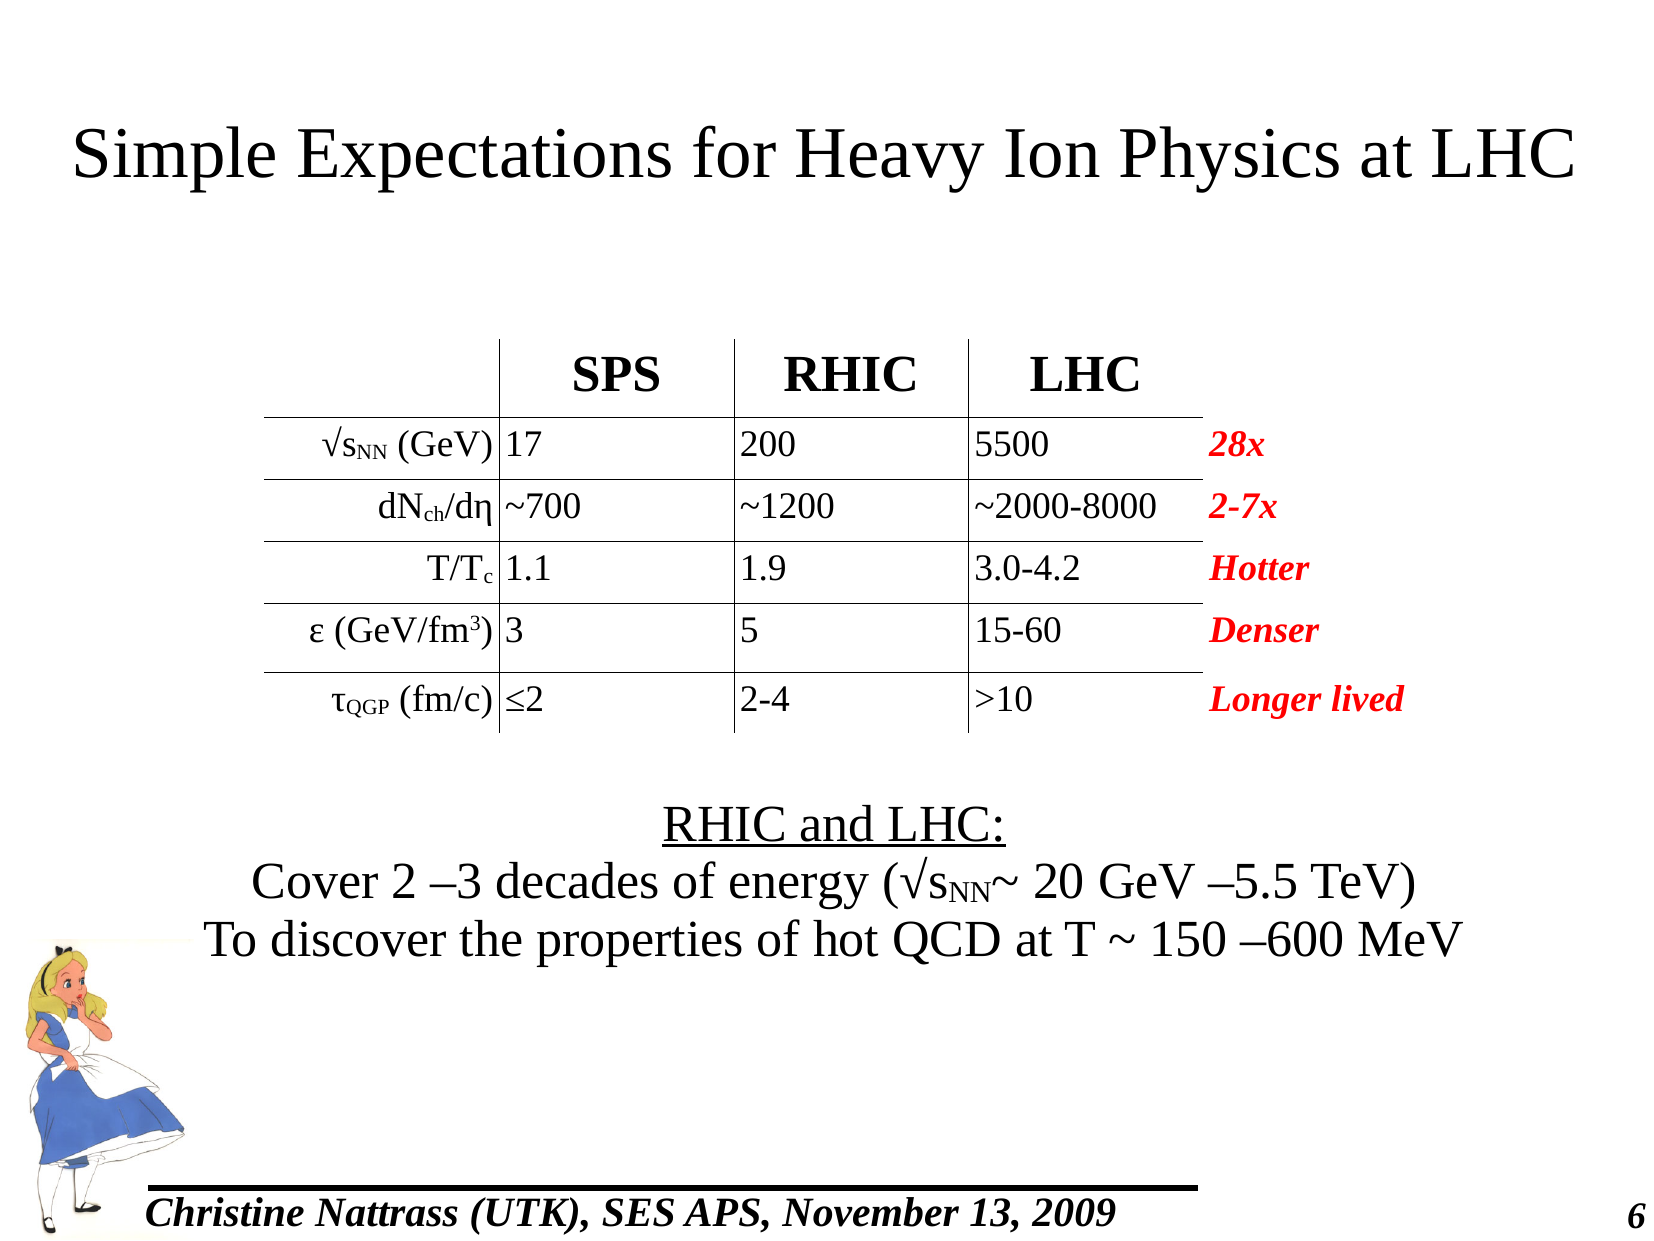

# Simple Expectations for Heavy Ion Physics at LHC
| | SPS | RHIC | LHC | |
| --- | --- | --- | --- | --- |
| √sNN (GeV) | 17 | 200 | 5500 | 28x |
| dNch/dη | ~700 | ~1200 | ~2000-8000 | 2-7x |
| T/Tc | 1.1 | 1.9 | 3.0-4.2 | Hotter |
| ε (GeV/fm3) | 3 | 5 | 15-60 | Denser |
| τQGP (fm/c) | ≤2 | 2-4 | >10 | Longer lived |
RHIC and LHC:
Cover 2 –3 decades of energy (√sNN~ 20 GeV –5.5 TeV)
To discover the properties of hot QCD at T ~ 150 –600 MeV